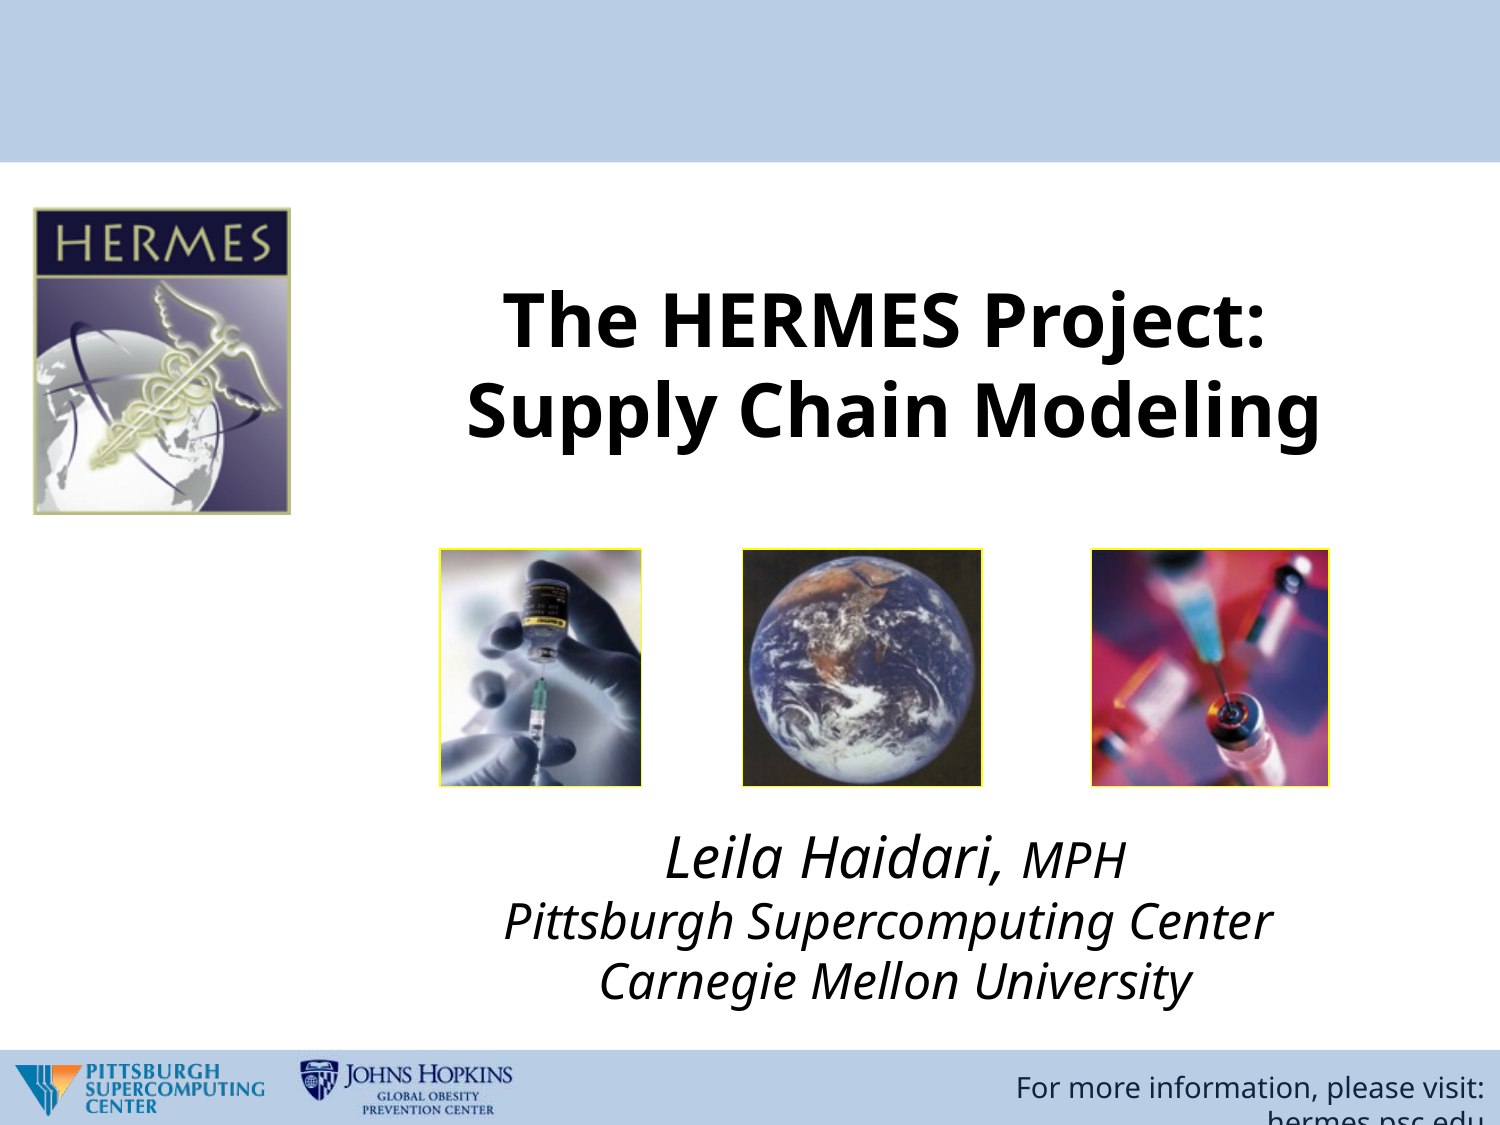

The HERMES Project:
Supply Chain Modeling
Leila Haidari, MPH
Pittsburgh Supercomputing Center
Carnegie Mellon University